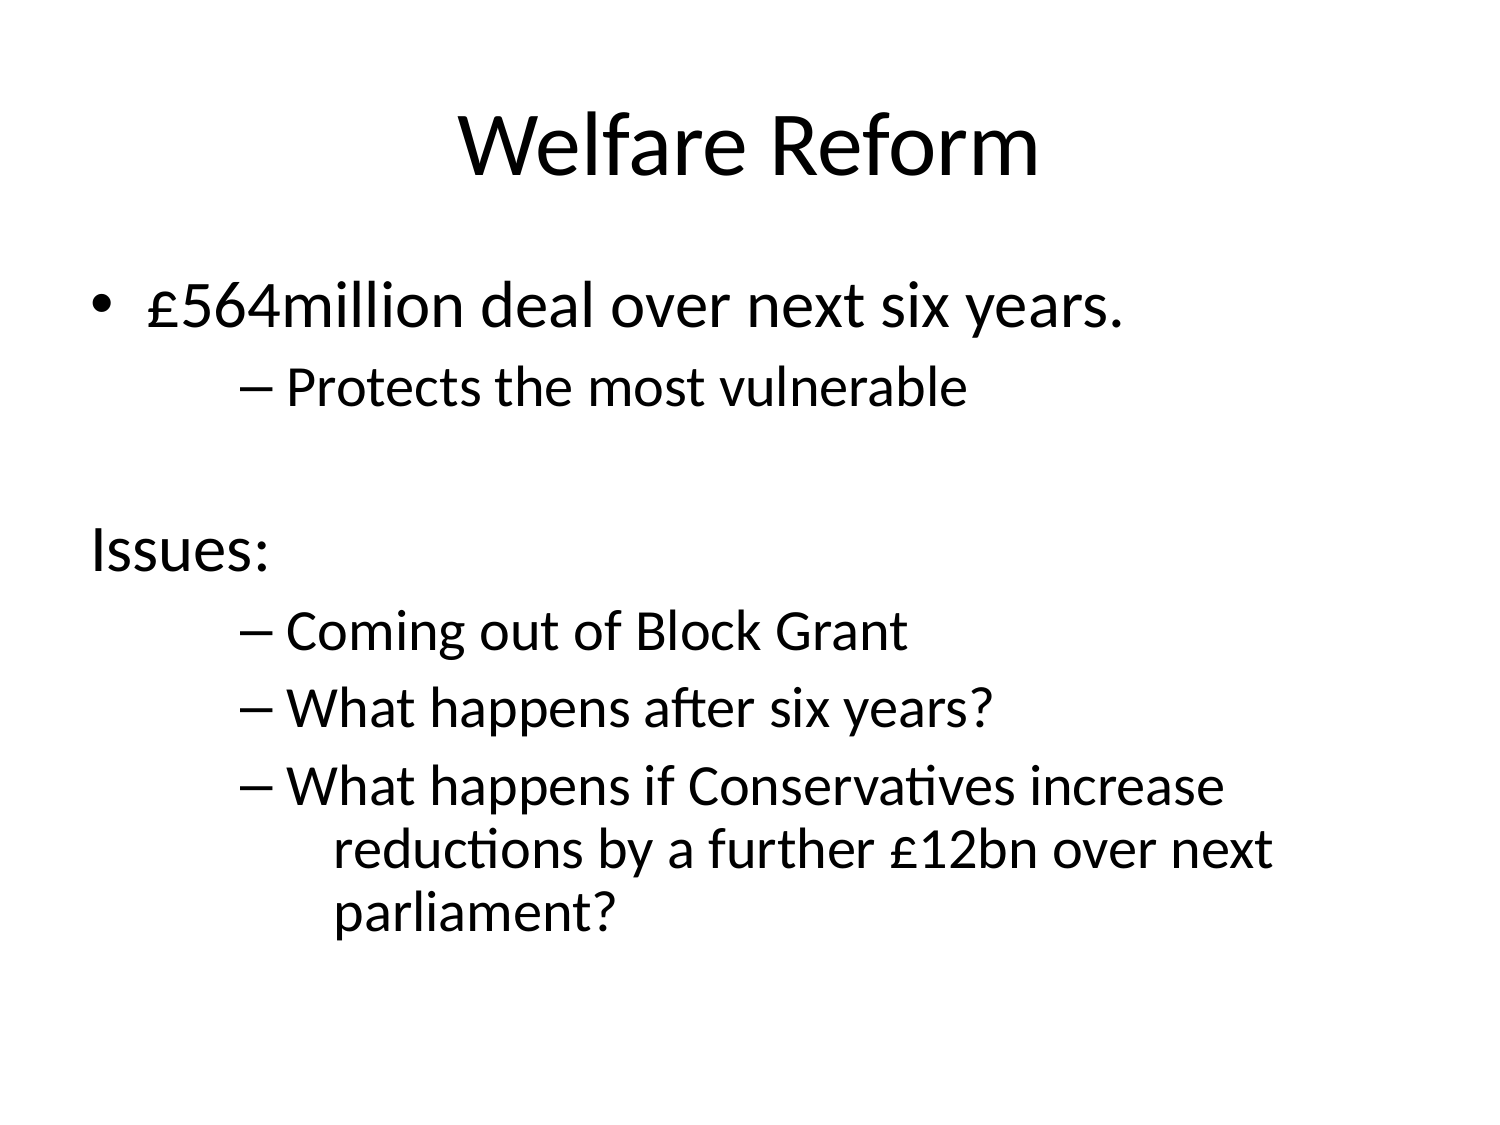

# Welfare Reform
£564million deal over next six years.
Protects the most vulnerable
Issues:
Coming out of Block Grant
What happens after six years?
What happens if Conservatives increase reductions by a further £12bn over next parliament?